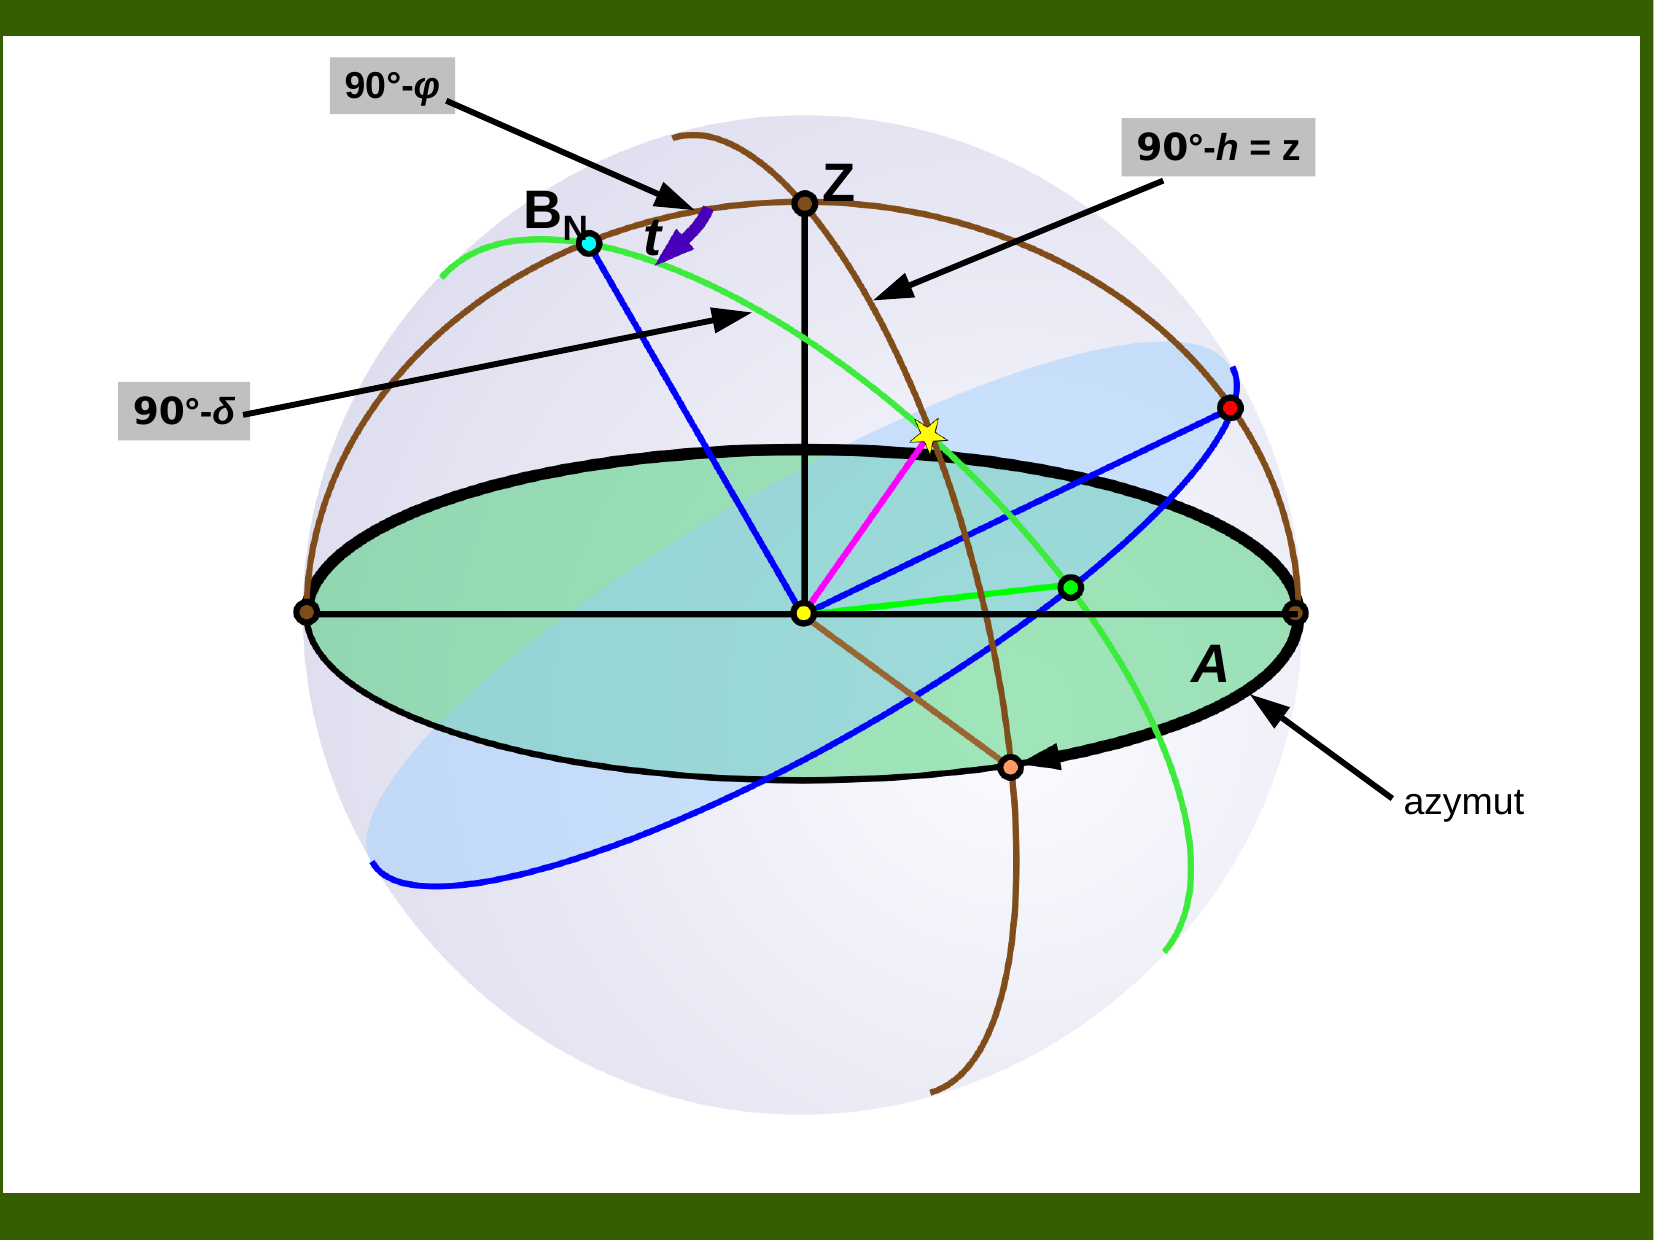

90°-φ
90°-h = z
Z
BN
t
90°-δ
A
azymut